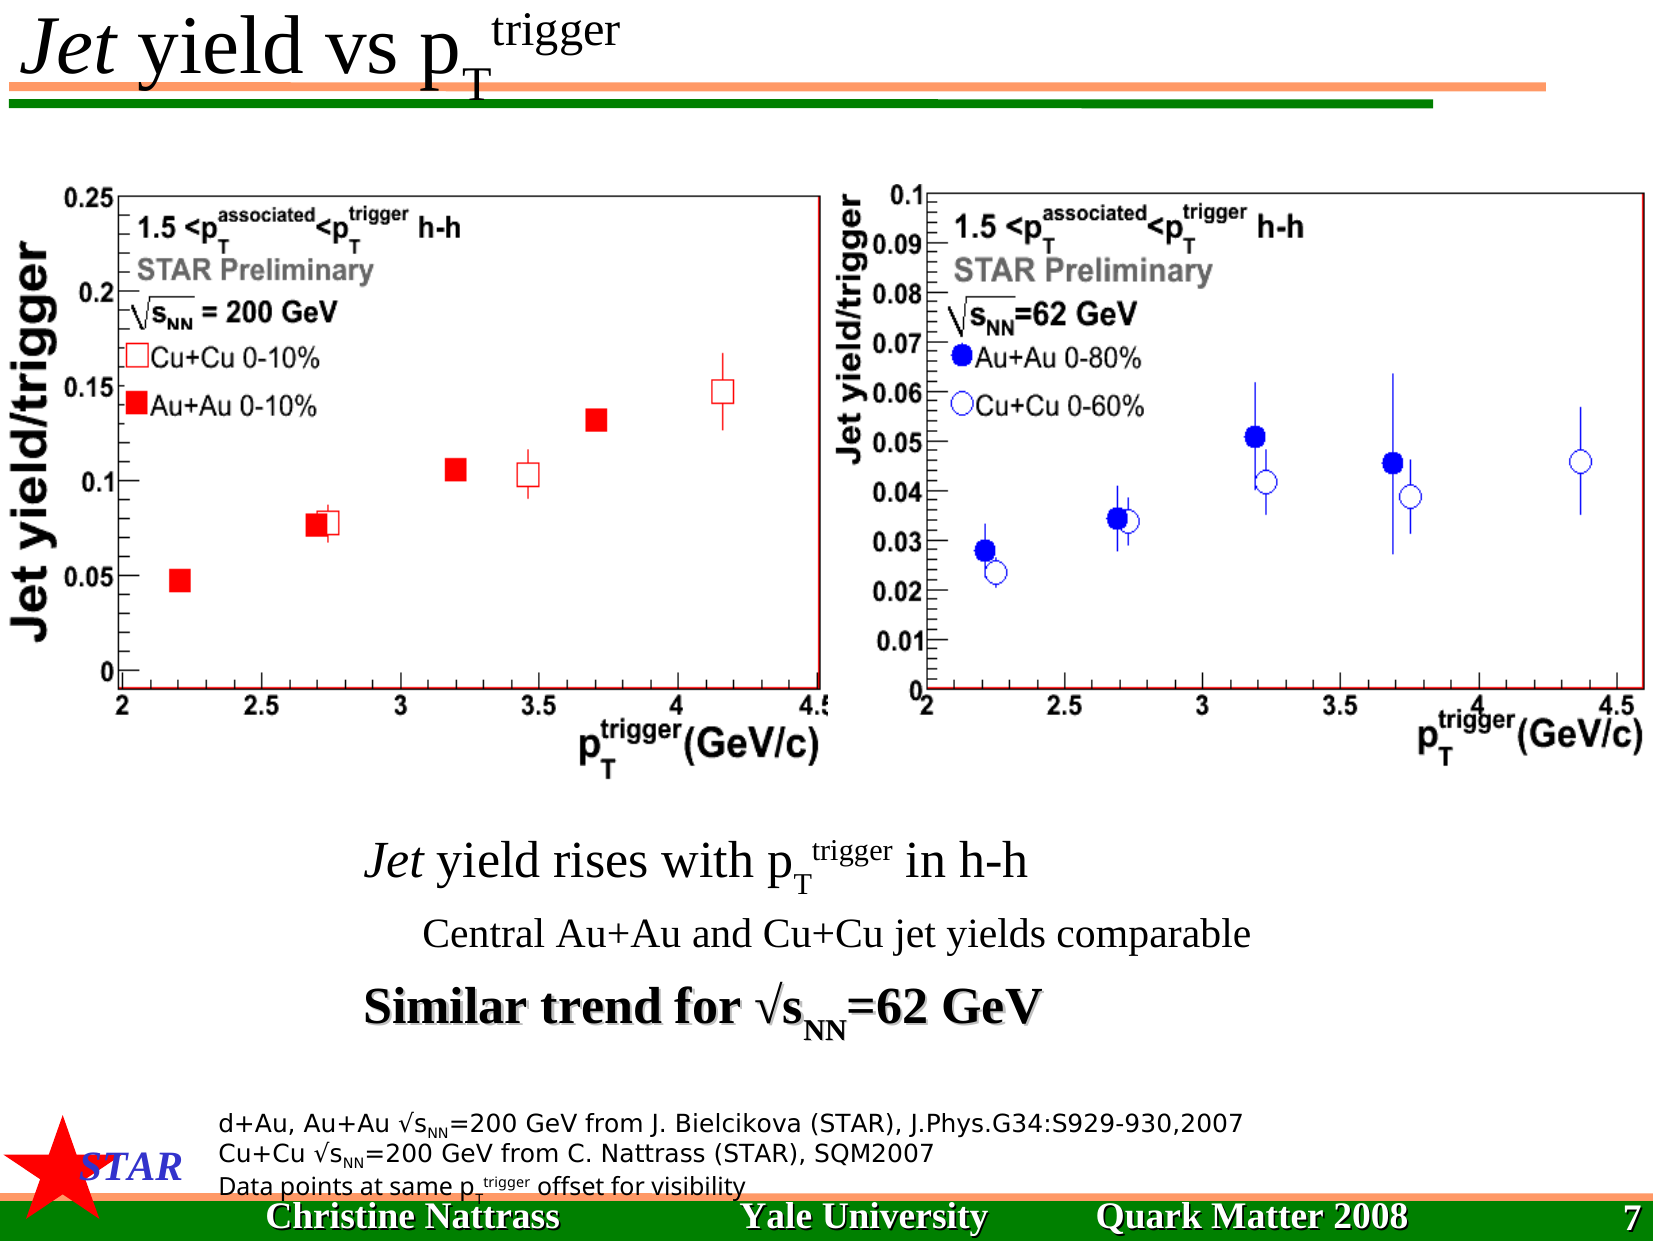

Jet yield vs pTtrigger
Jet yield rises with pTtrigger in h-h
Central Au+Au and Cu+Cu jet yields comparable
Similar trend for √sNN=62 GeV
d+Au, Au+Au √sNN=200 GeV from J. Bielcikova (STAR), J.Phys.G34:S929-930,2007
Cu+Cu √sNN=200 GeV from C. Nattrass (STAR), SQM2007
Data points at same pTtrigger offset for visibility